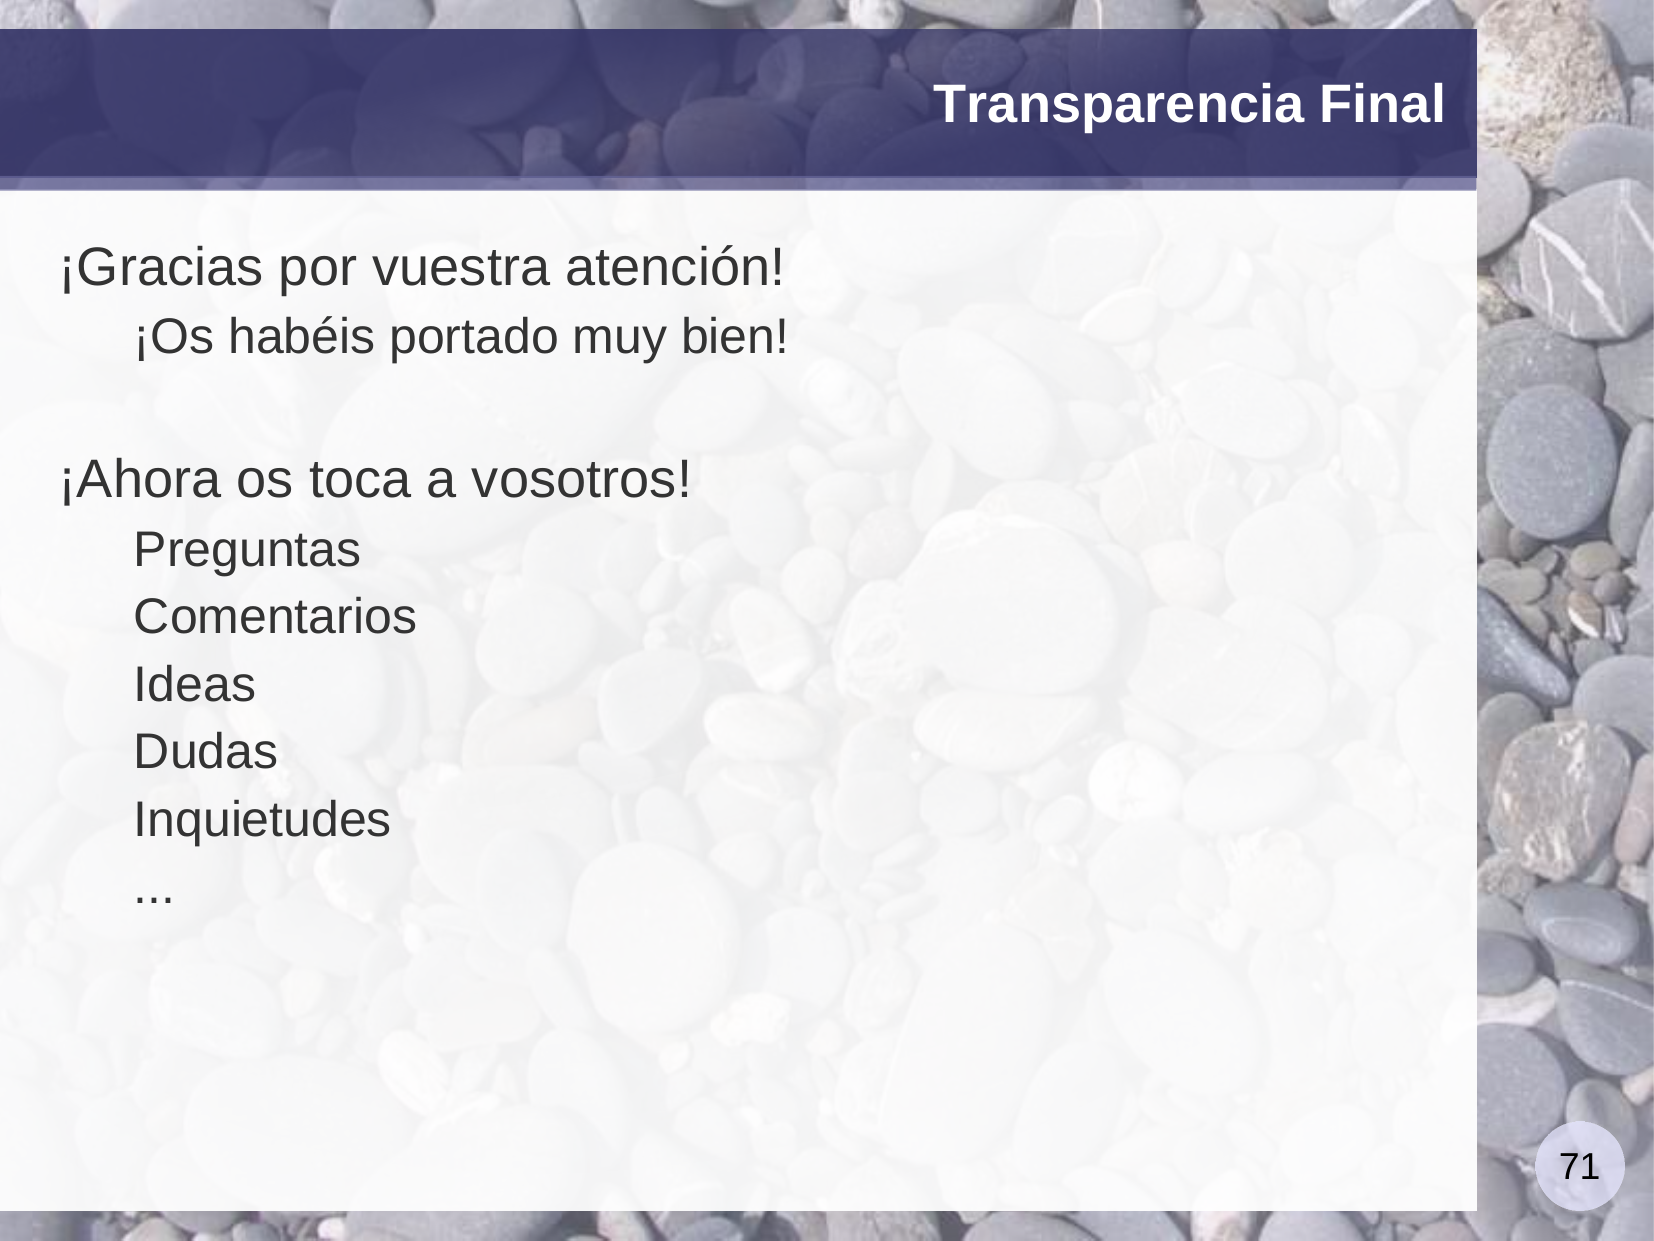

# Transparencia Final
¡Gracias por vuestra atención!
¡Os habéis portado muy bien!
¡Ahora os toca a vosotros!
Preguntas
Comentarios
Ideas
Dudas
Inquietudes
...